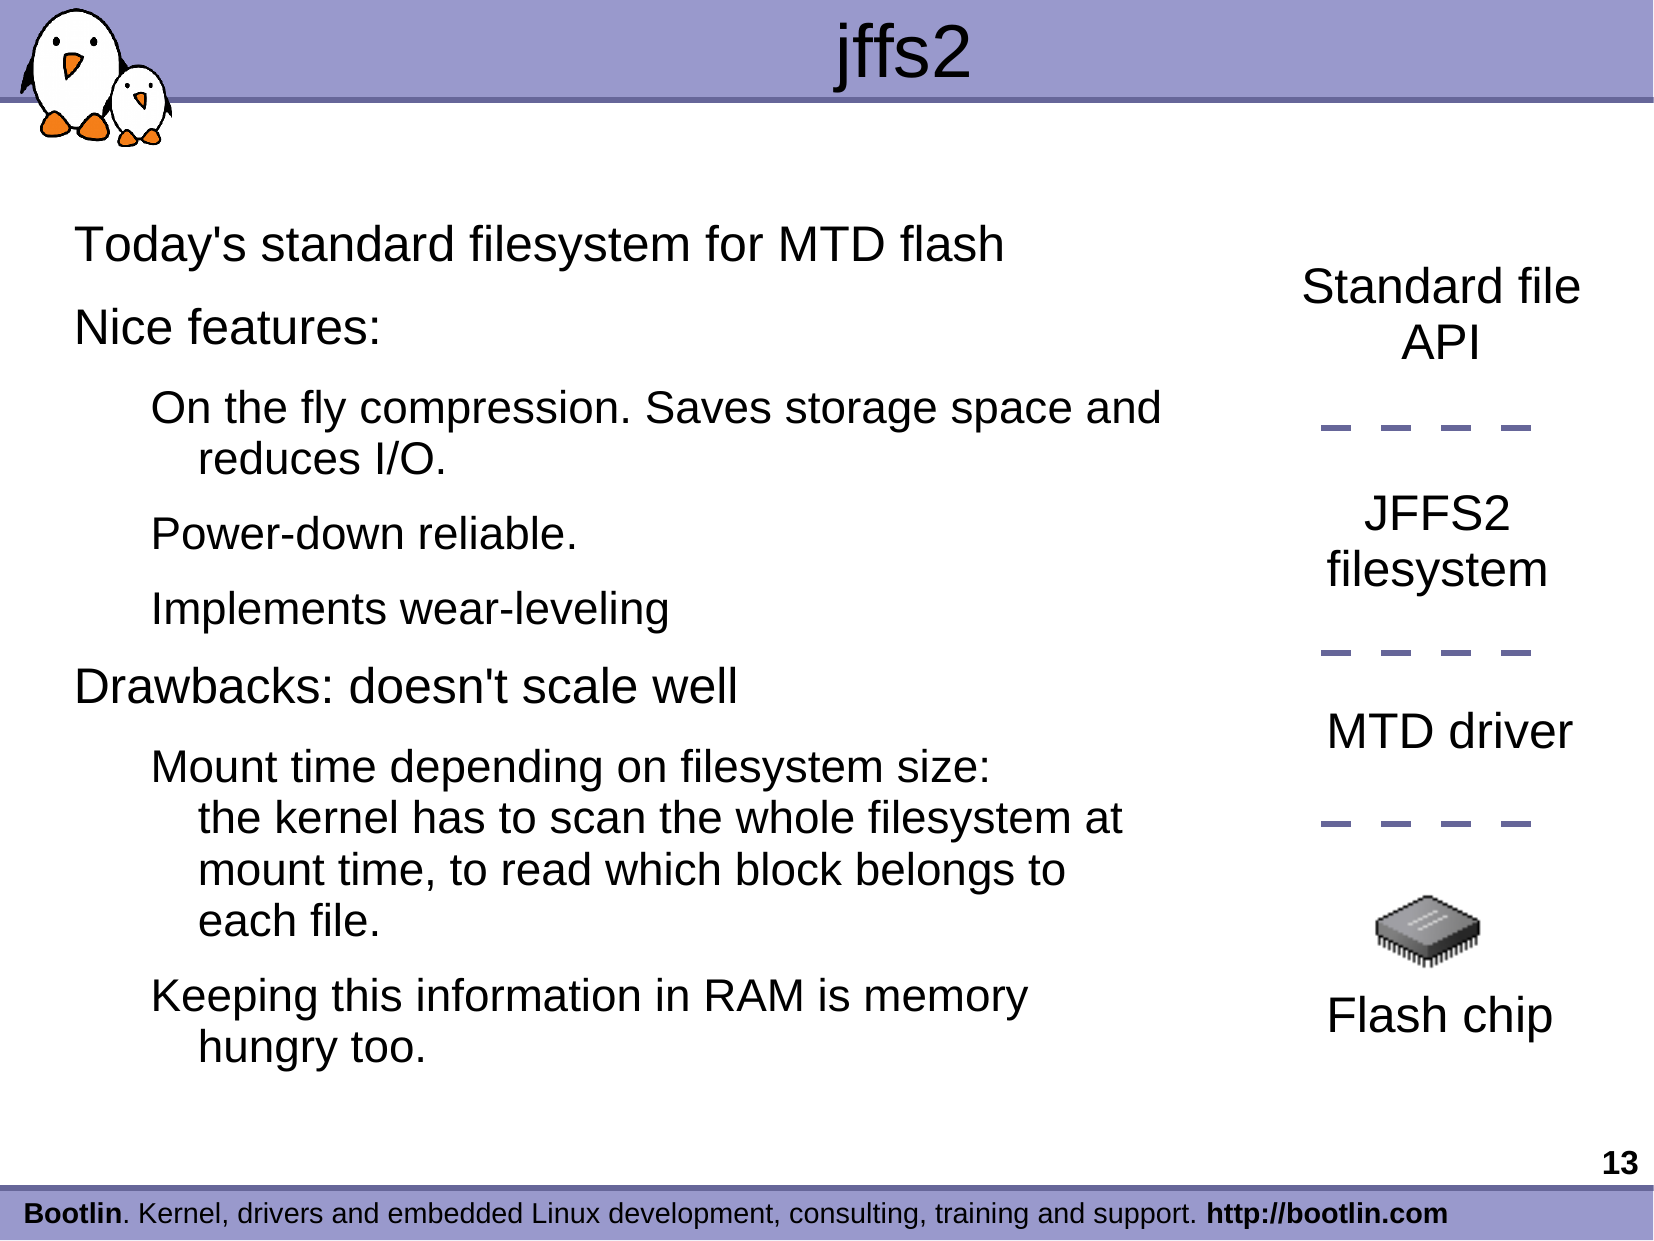

# jffs2
Today's standard filesystem for MTD flash
Nice features:
On the fly compression. Saves storage space and reduces I/O.
Power-down reliable.
Implements wear-leveling
Drawbacks: doesn't scale well
Mount time depending on filesystem size:
the kernel has to scan the whole filesystem at mount time, to read which block belongs to each file.
Keeping this information in RAM is memory hungry too.
Standard file
API
JFFS2
filesystem
MTD driver
Flash chip